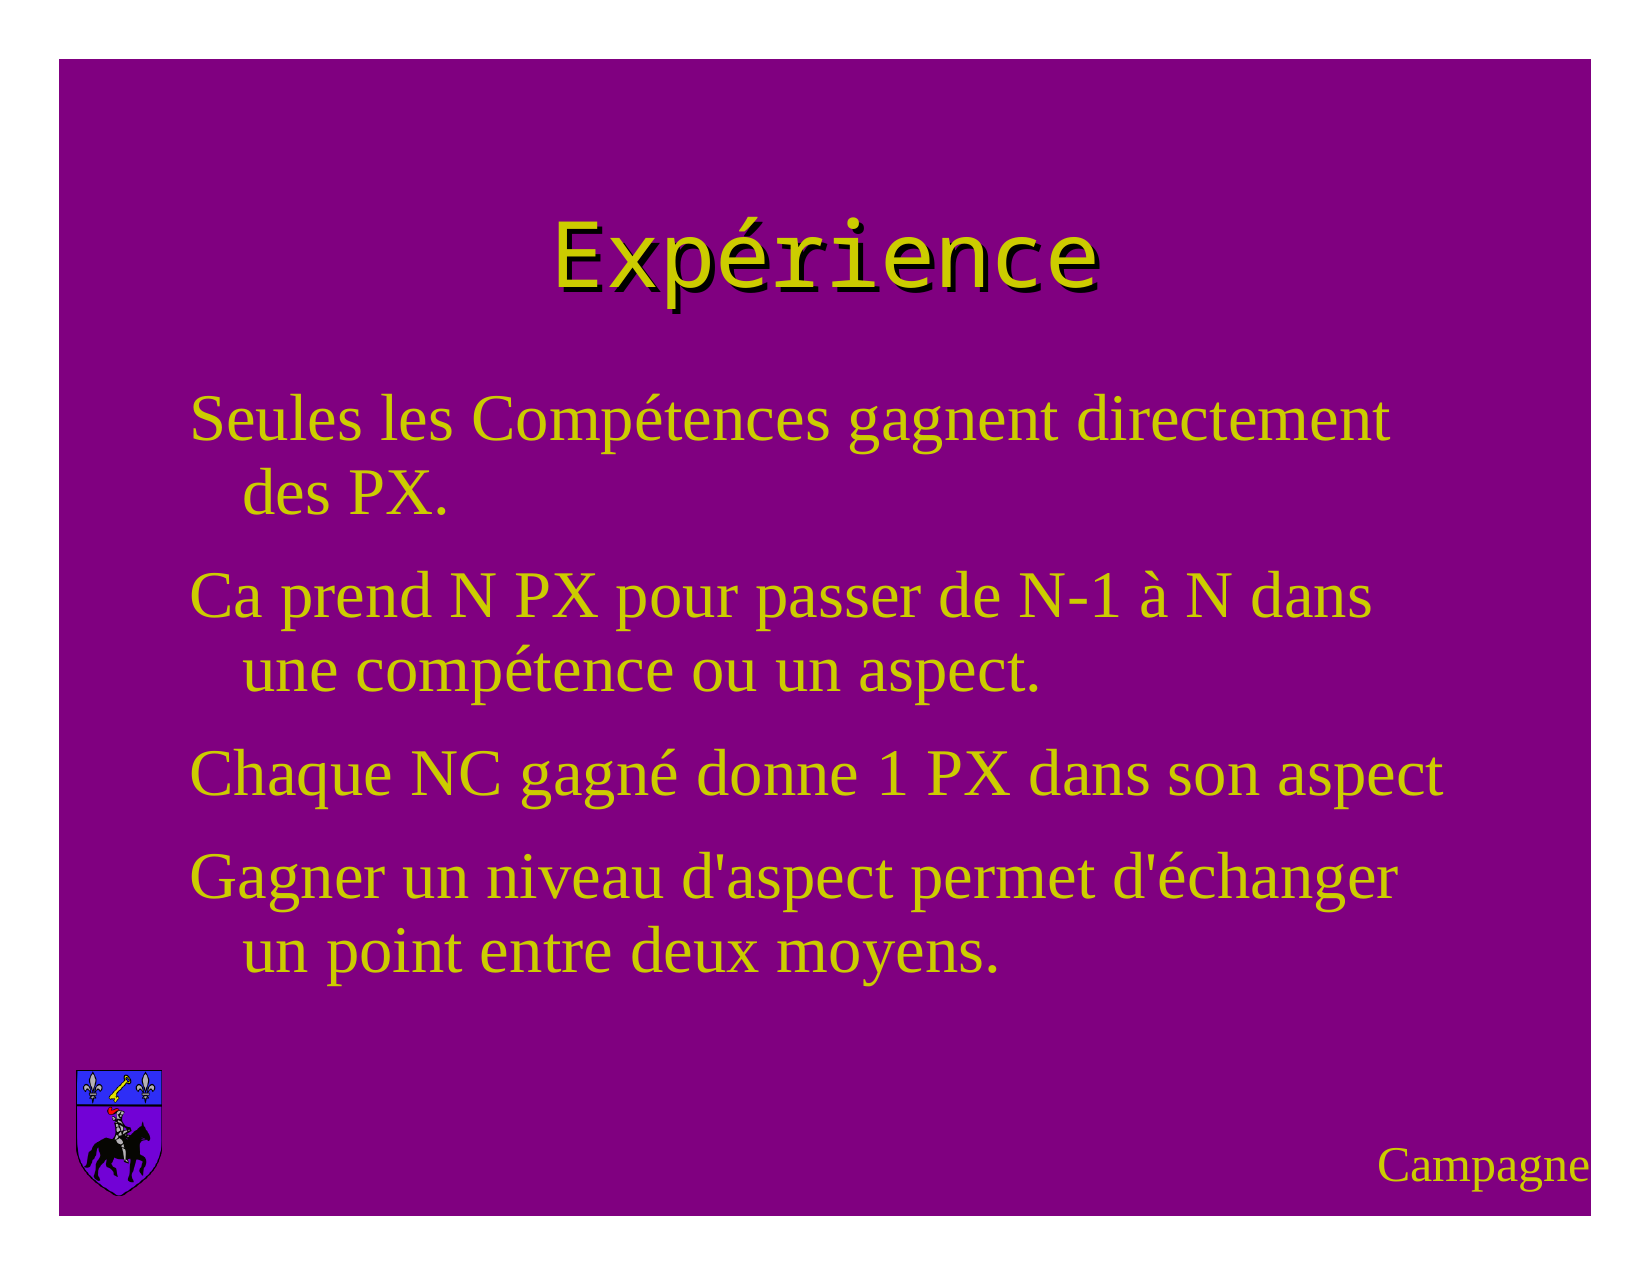

# Expérience
Seules les Compétences gagnent directement des PX.
Ca prend N PX pour passer de N-1 à N dans une compétence ou un aspect.
Chaque NC gagné donne 1 PX dans son aspect
Gagner un niveau d'aspect permet d'échanger un point entre deux moyens.
Campagne